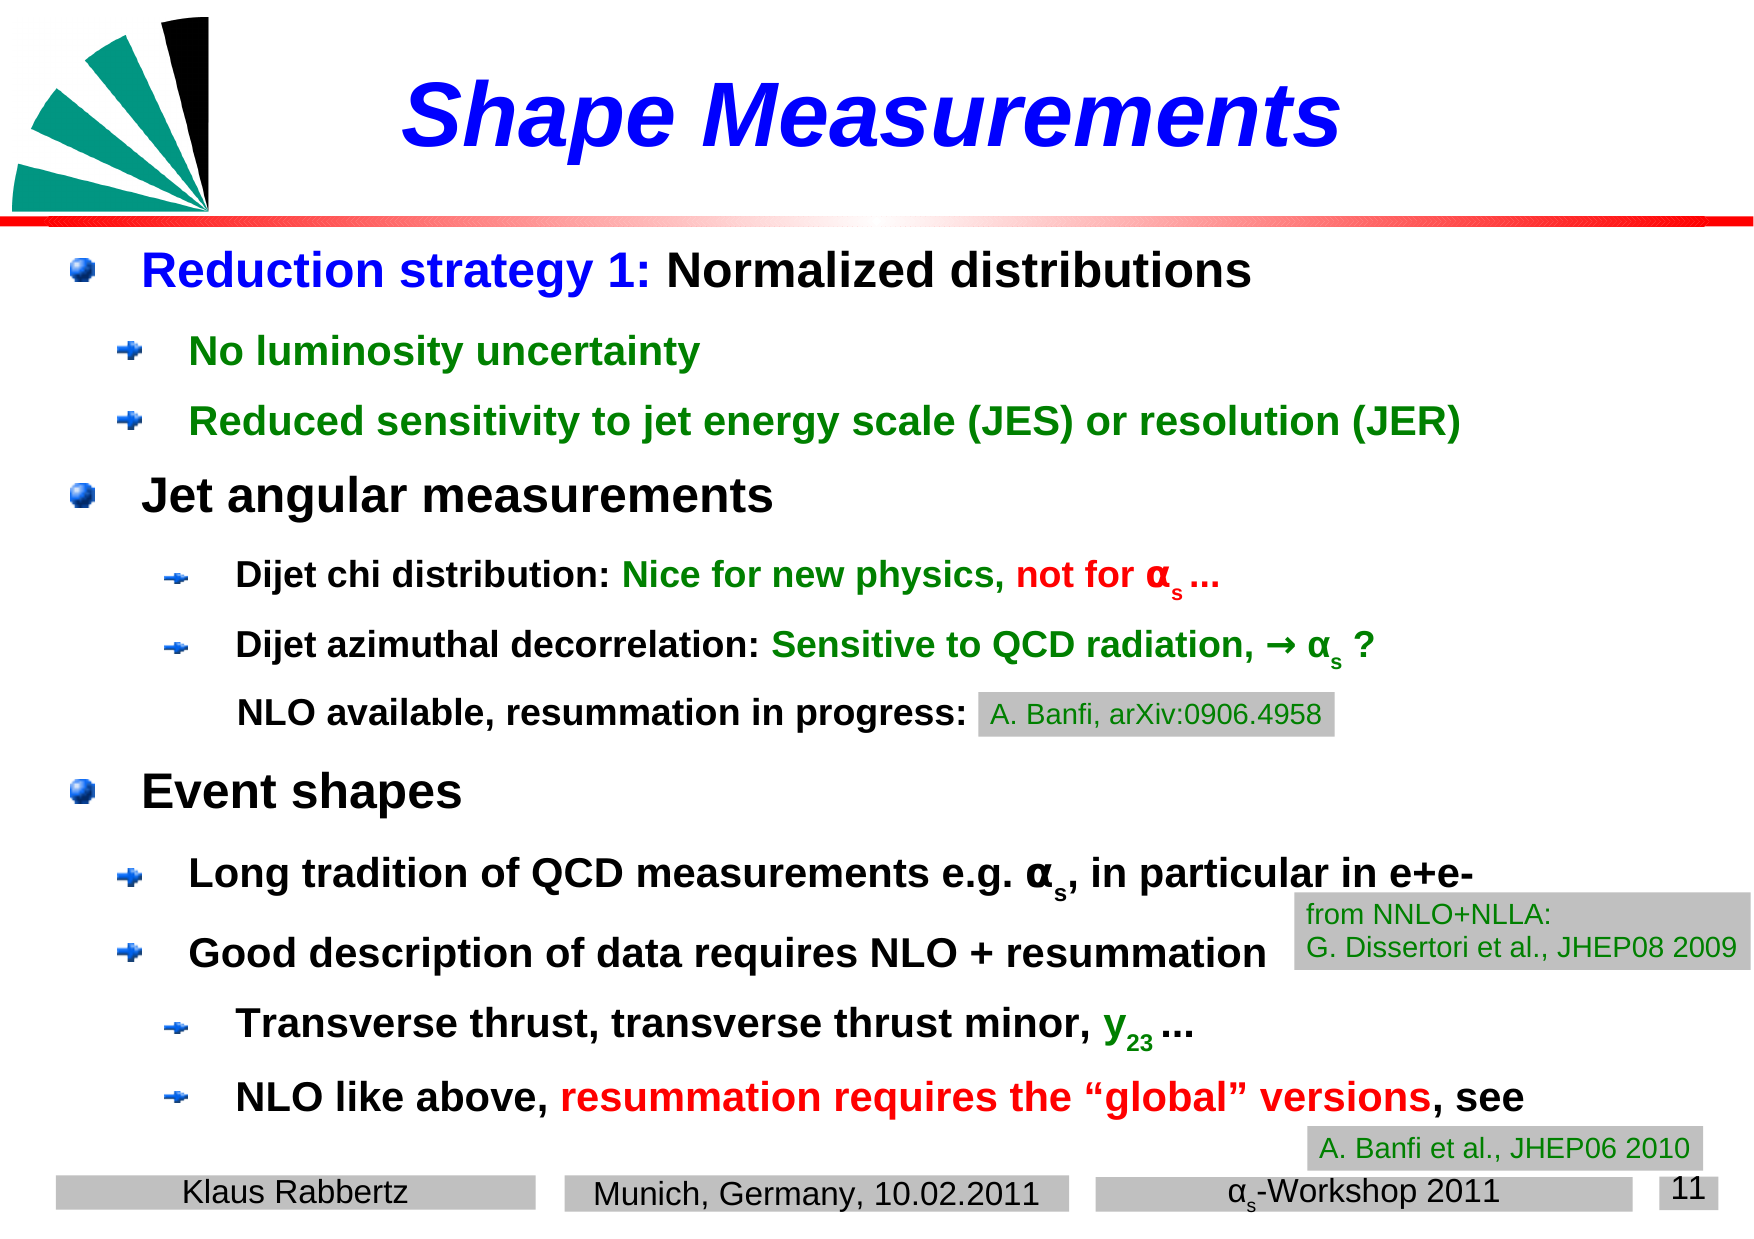

# Shape Measurements
Reduction strategy 1: Normalized distributions
No luminosity uncertainty
Reduced sensitivity to jet energy scale (JES) or resolution (JER)
Jet angular measurements
Dijet chi distribution: Nice for new physics, not for αs ...
Dijet azimuthal decorrelation: Sensitive to QCD radiation, → αs ?
 NLO available, resummation in progress:
Event shapes
Long tradition of QCD measurements e.g. αs, in particular in e+e-
Good description of data requires NLO + resummation
Transverse thrust, transverse thrust minor, y23 ...
NLO like above, resummation requires the “global” versions, see
A. Banfi, arXiv:0906.4958
from NNLO+NLLA:
G. Dissertori et al., JHEP08 2009
A. Banfi et al., JHEP06 2010